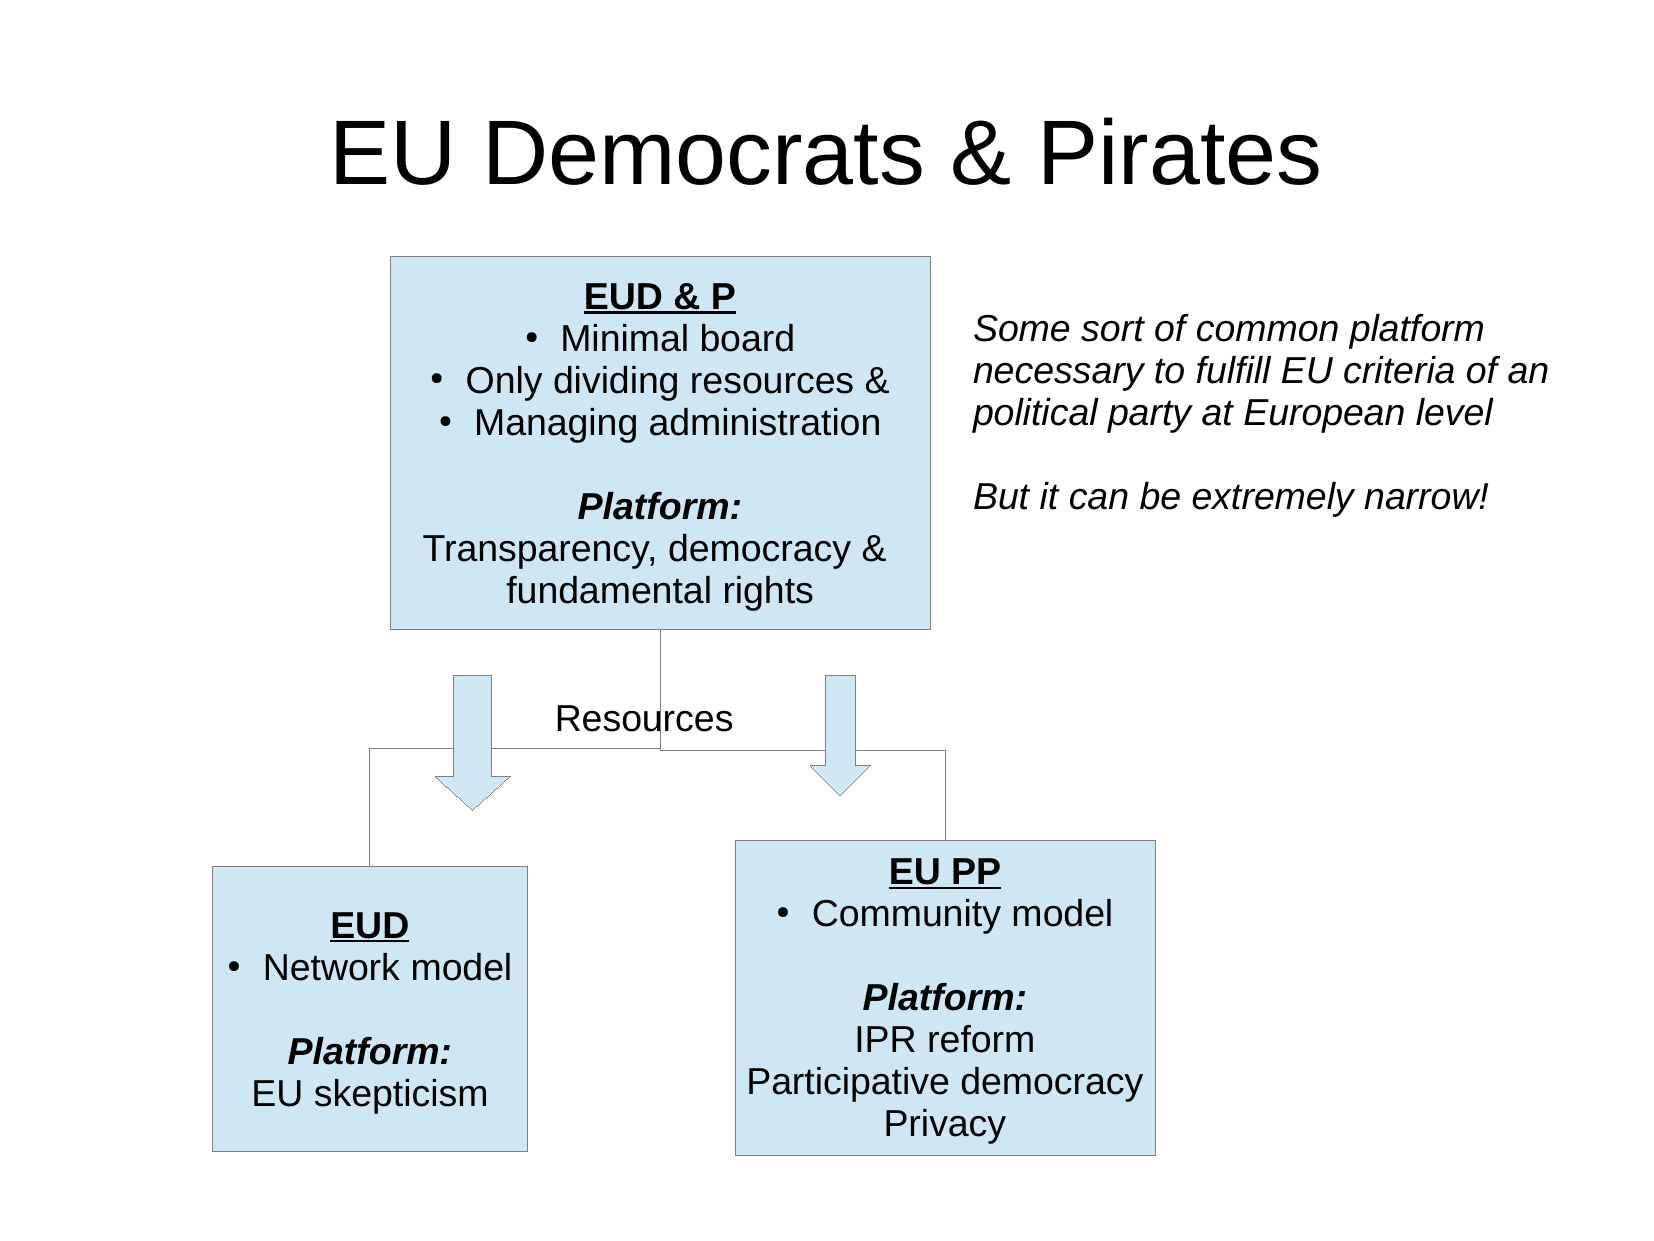

# EU Democrats & Pirates
EUD & P
Minimal board
Only dividing resources &
Managing administration
Platform:
Transparency, democracy &
fundamental rights
Some sort of common platform
necessary to fulfill EU criteria of an
political party at European level
But it can be extremely narrow!
Resources
EU PP
Community model
Platform:
IPR reform
Participative democracy
Privacy
EUD
Network model
Platform:
EU skepticism